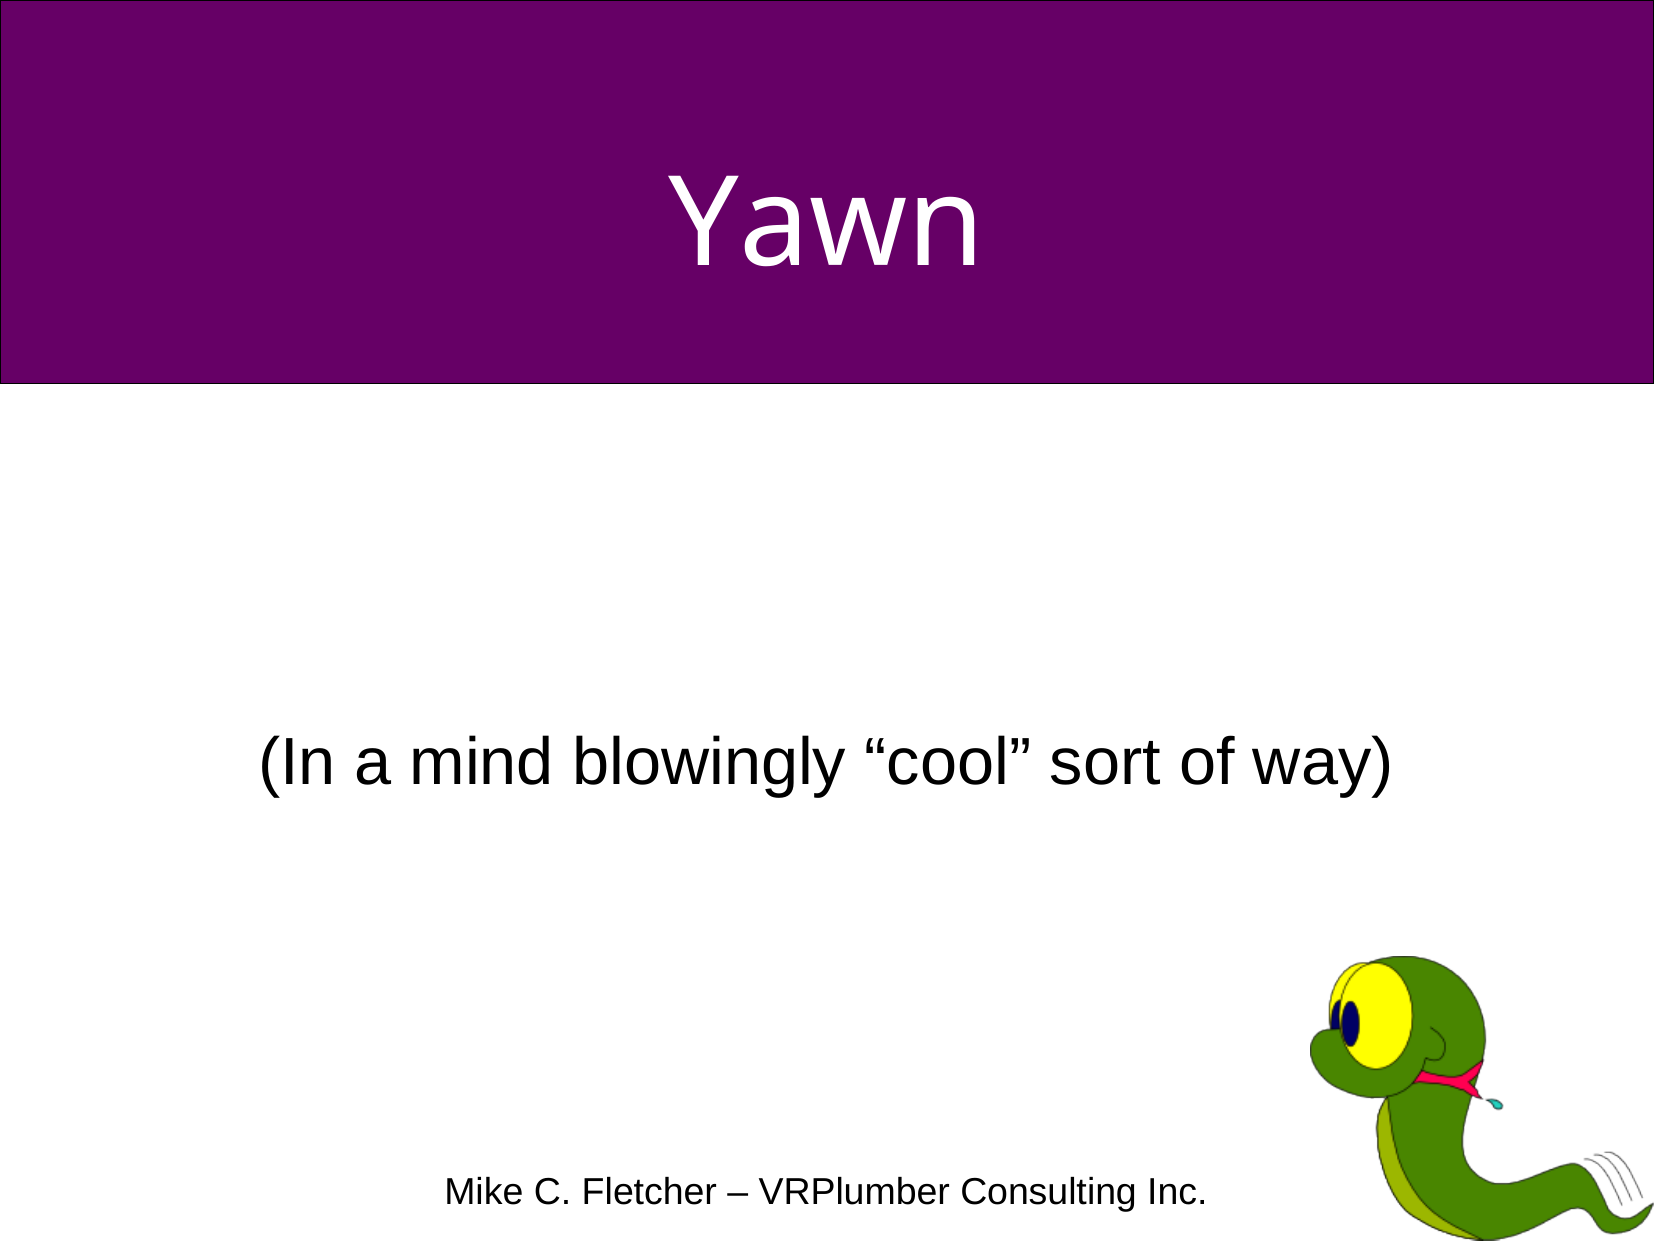

# Yawn
(In a mind blowingly “cool” sort of way)